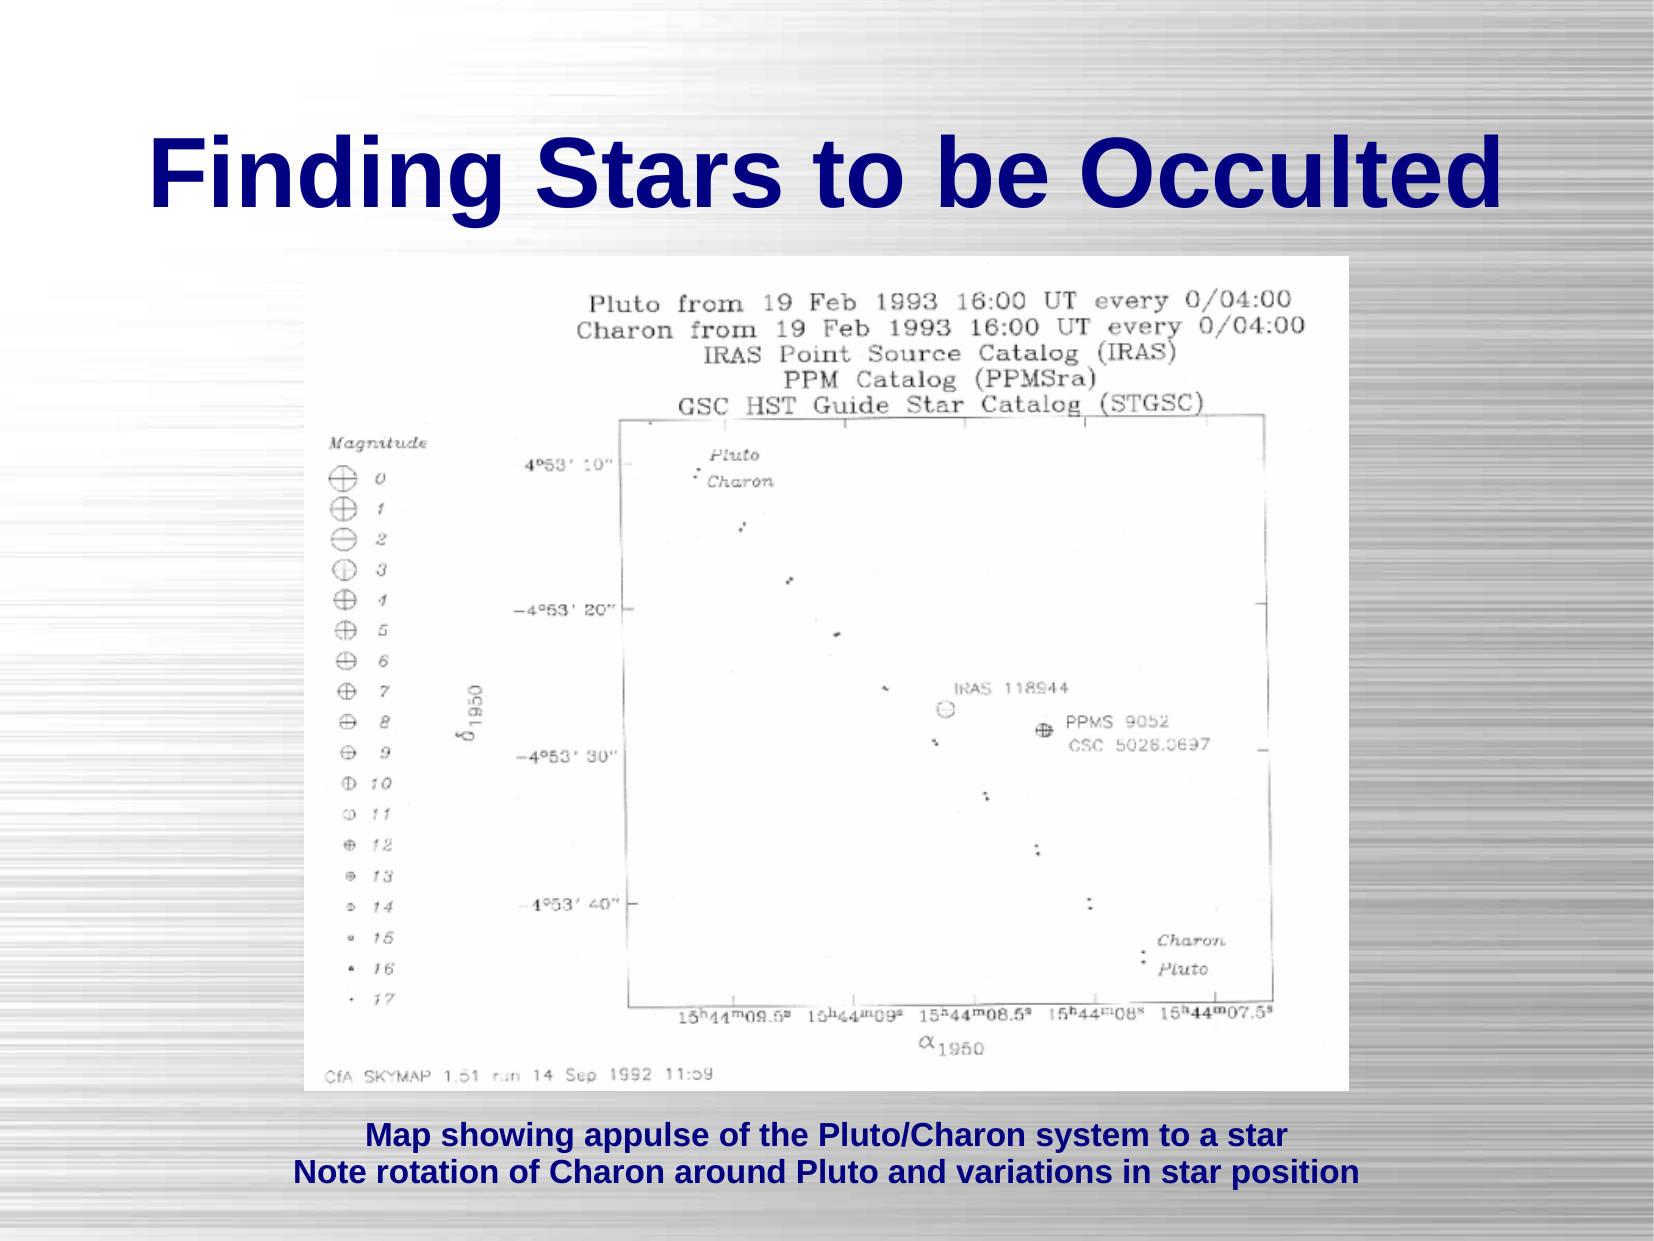

Finding Stars to be Occulted
Map showing appulse of the Pluto/Charon system to a star
Note rotation of Charon around Pluto and variations in star position